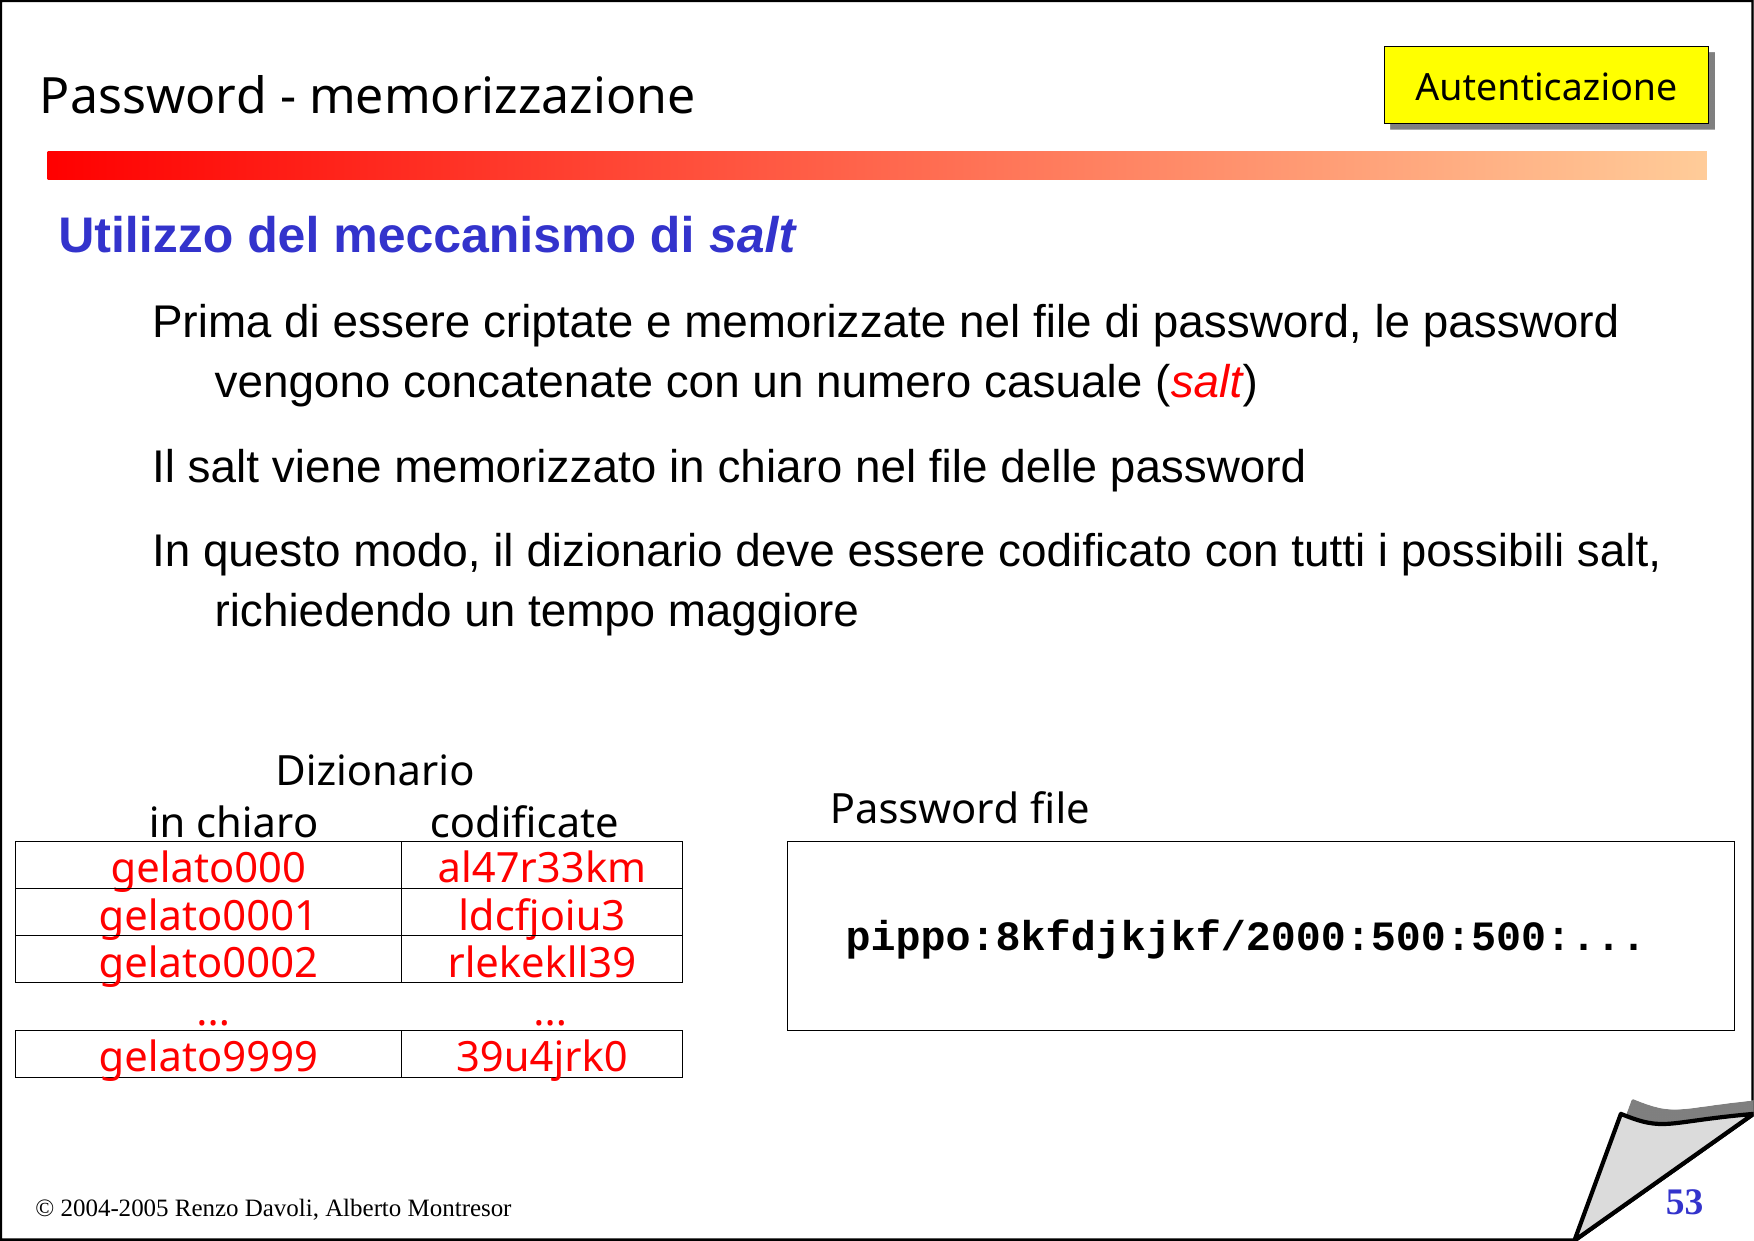

Autenticazione
# Password - memorizzazione
Utilizzo del meccanismo di salt
Prima di essere criptate e memorizzate nel file di password, le password vengono concatenate con un numero casuale (salt)
Il salt viene memorizzato in chiaro nel file delle password
In questo modo, il dizionario deve essere codificato con tutti i possibili salt, richiedendo un tempo maggiore
Dizionario
Password file
in chiaro
codificate
pippo:8kfdjkjkf/2000:500:500:...
gelato000
al47r33km
gelato0001
ldcfjoiu3
gelato0002
rlekekll39
...
...
gelato9999
39u4jrk0